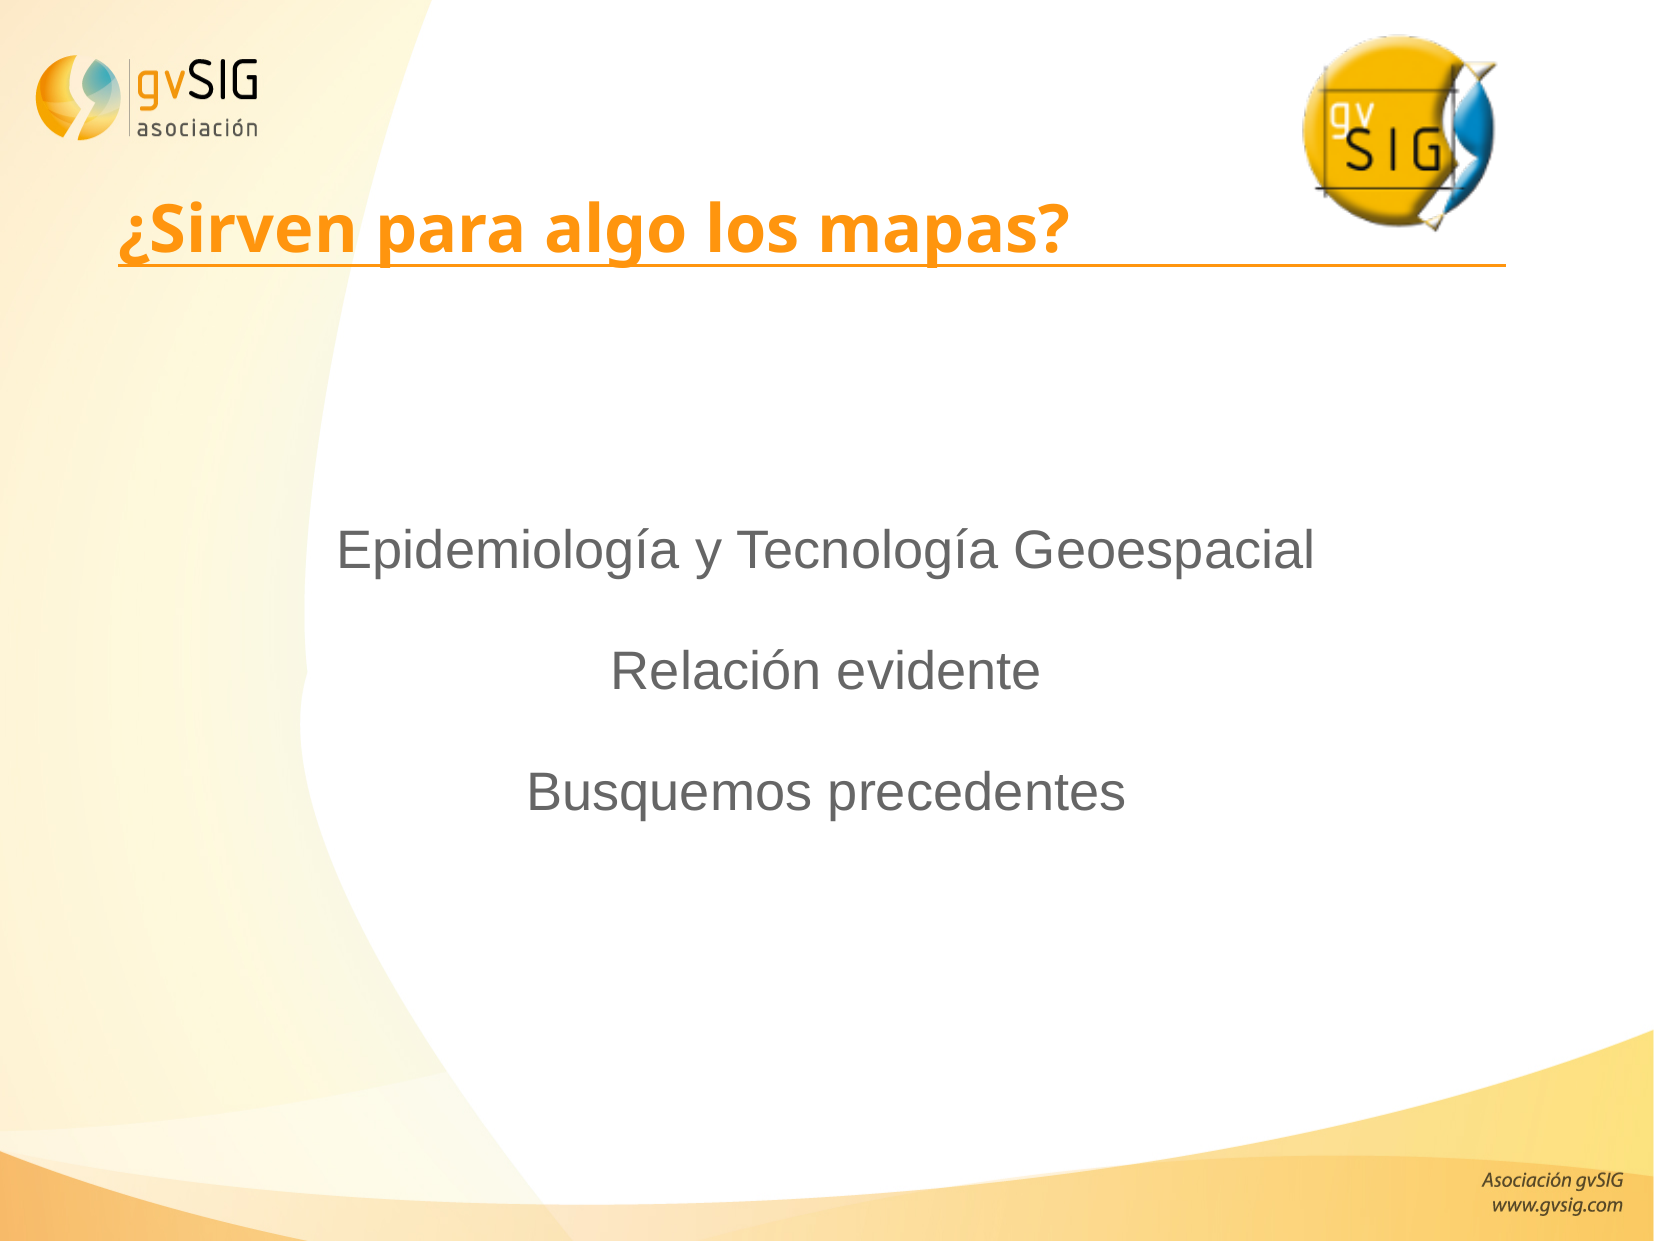

# ¿Sirven para algo los mapas?
Epidemiología y Tecnología Geoespacial
Relación evidente
Busquemos precedentes